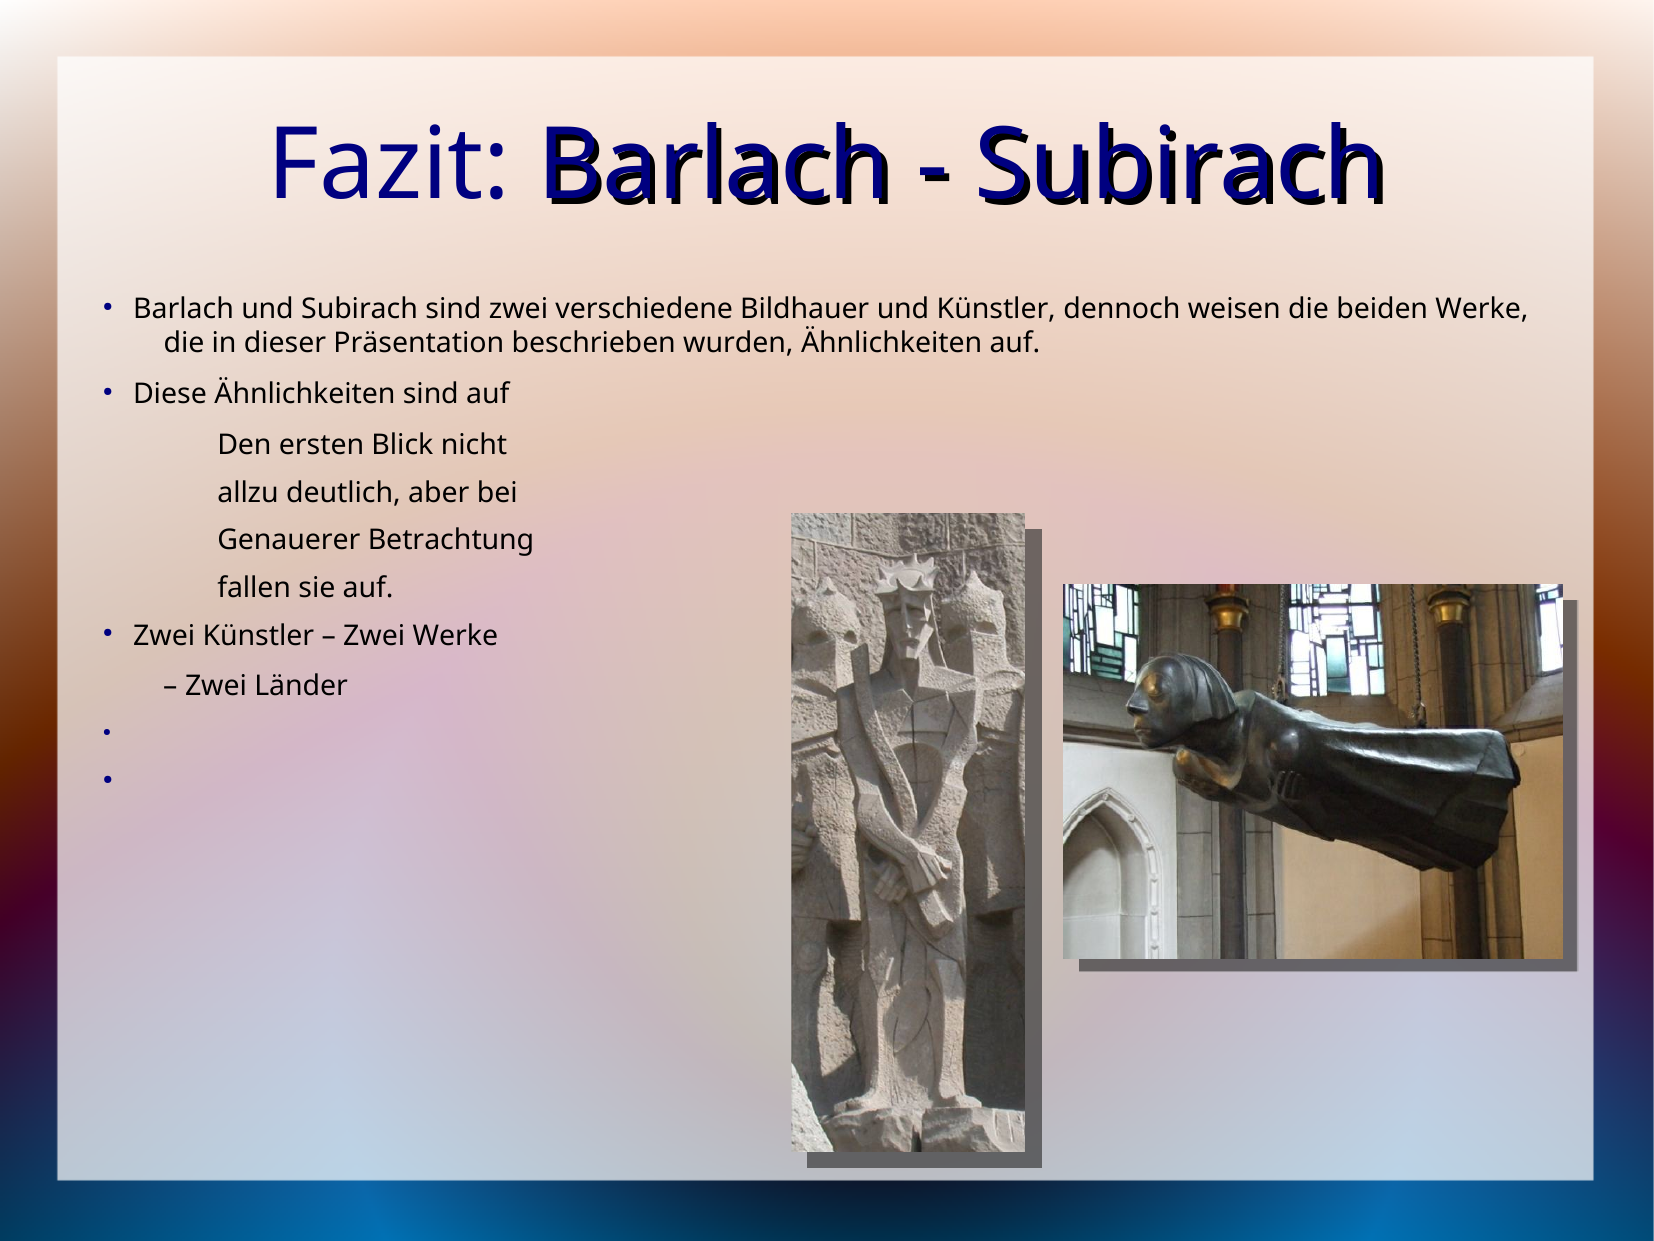

# Fazit: Barlach - Subirach
Barlach und Subirach sind zwei verschiedene Bildhauer und Künstler, dennoch weisen die beiden Werke, die in dieser Präsentation beschrieben wurden, Ähnlichkeiten auf.
Diese Ähnlichkeiten sind auf
Den ersten Blick nicht
allzu deutlich, aber bei
Genauerer Betrachtung
fallen sie auf.
Zwei Künstler – Zwei Werke
 – Zwei Länder